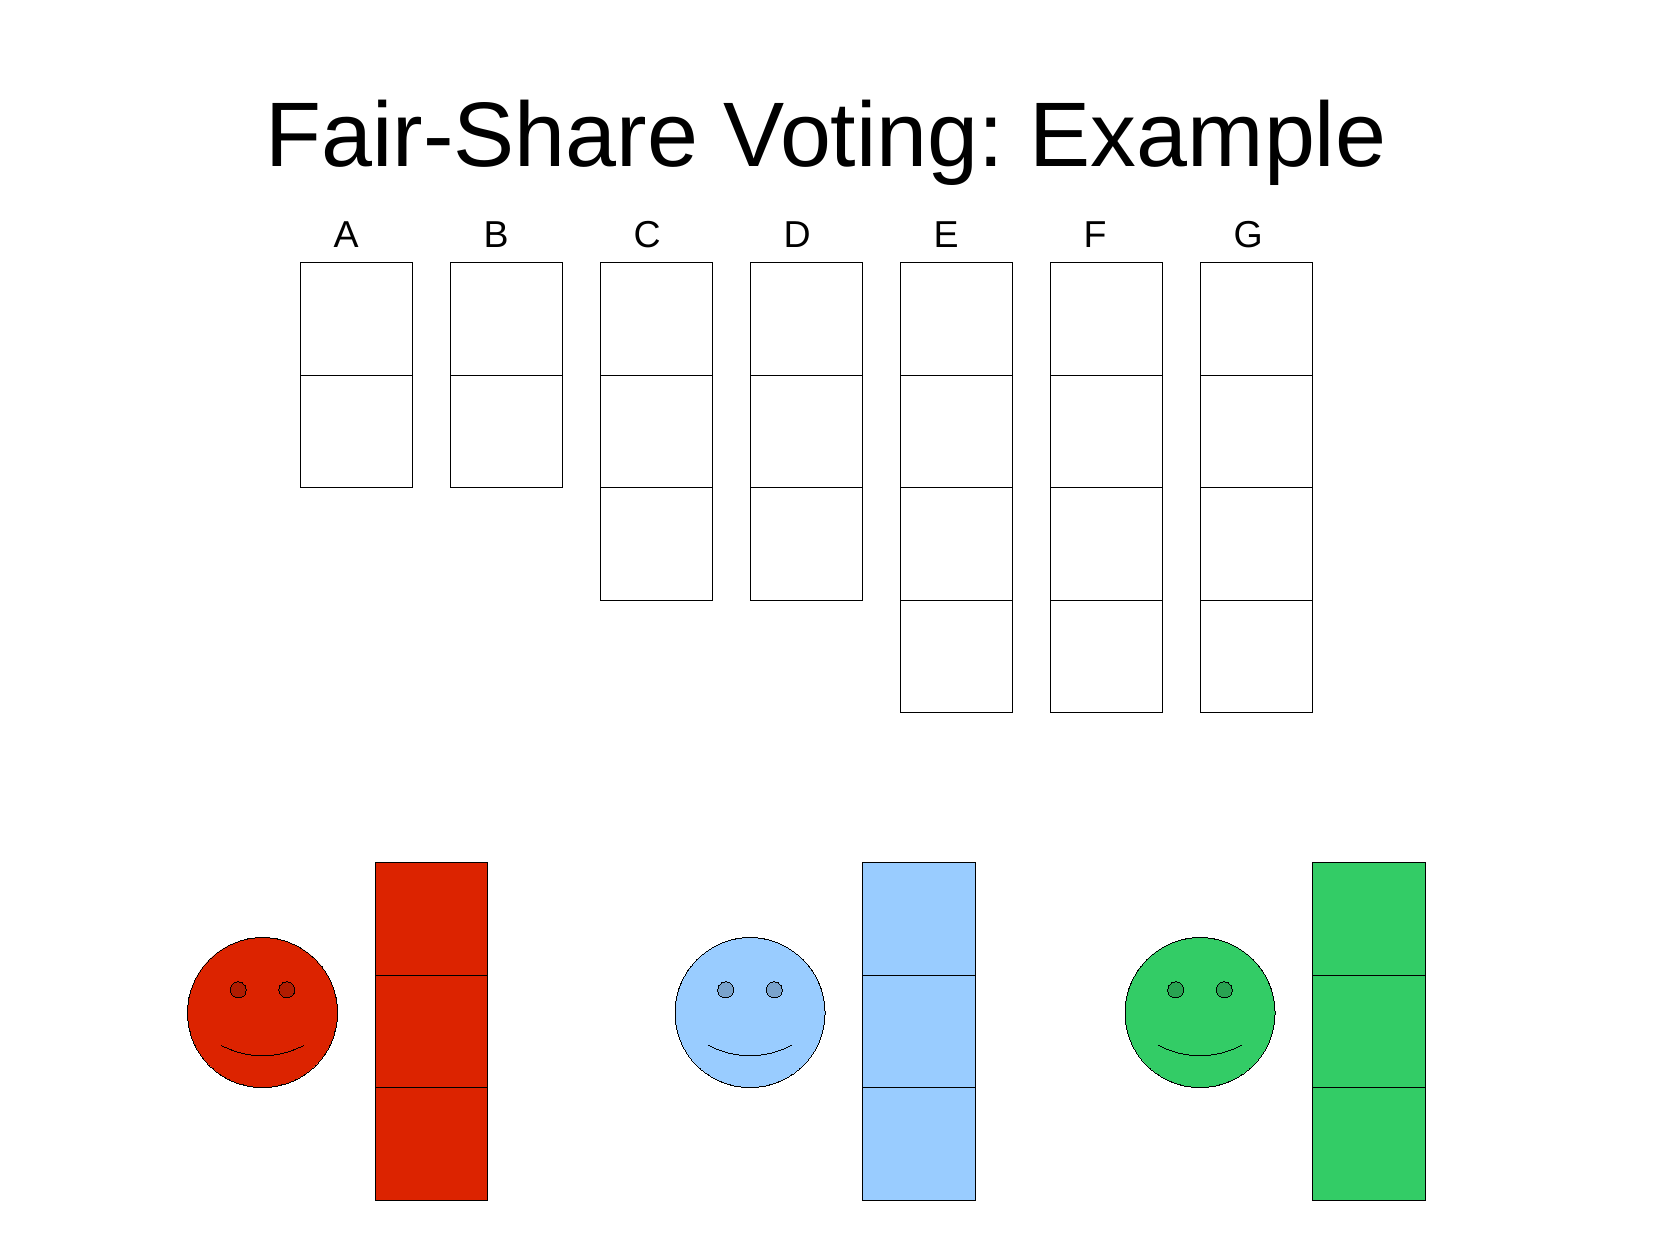

# Fair-Share Voting: Example
C
D
G
A
B
E
F